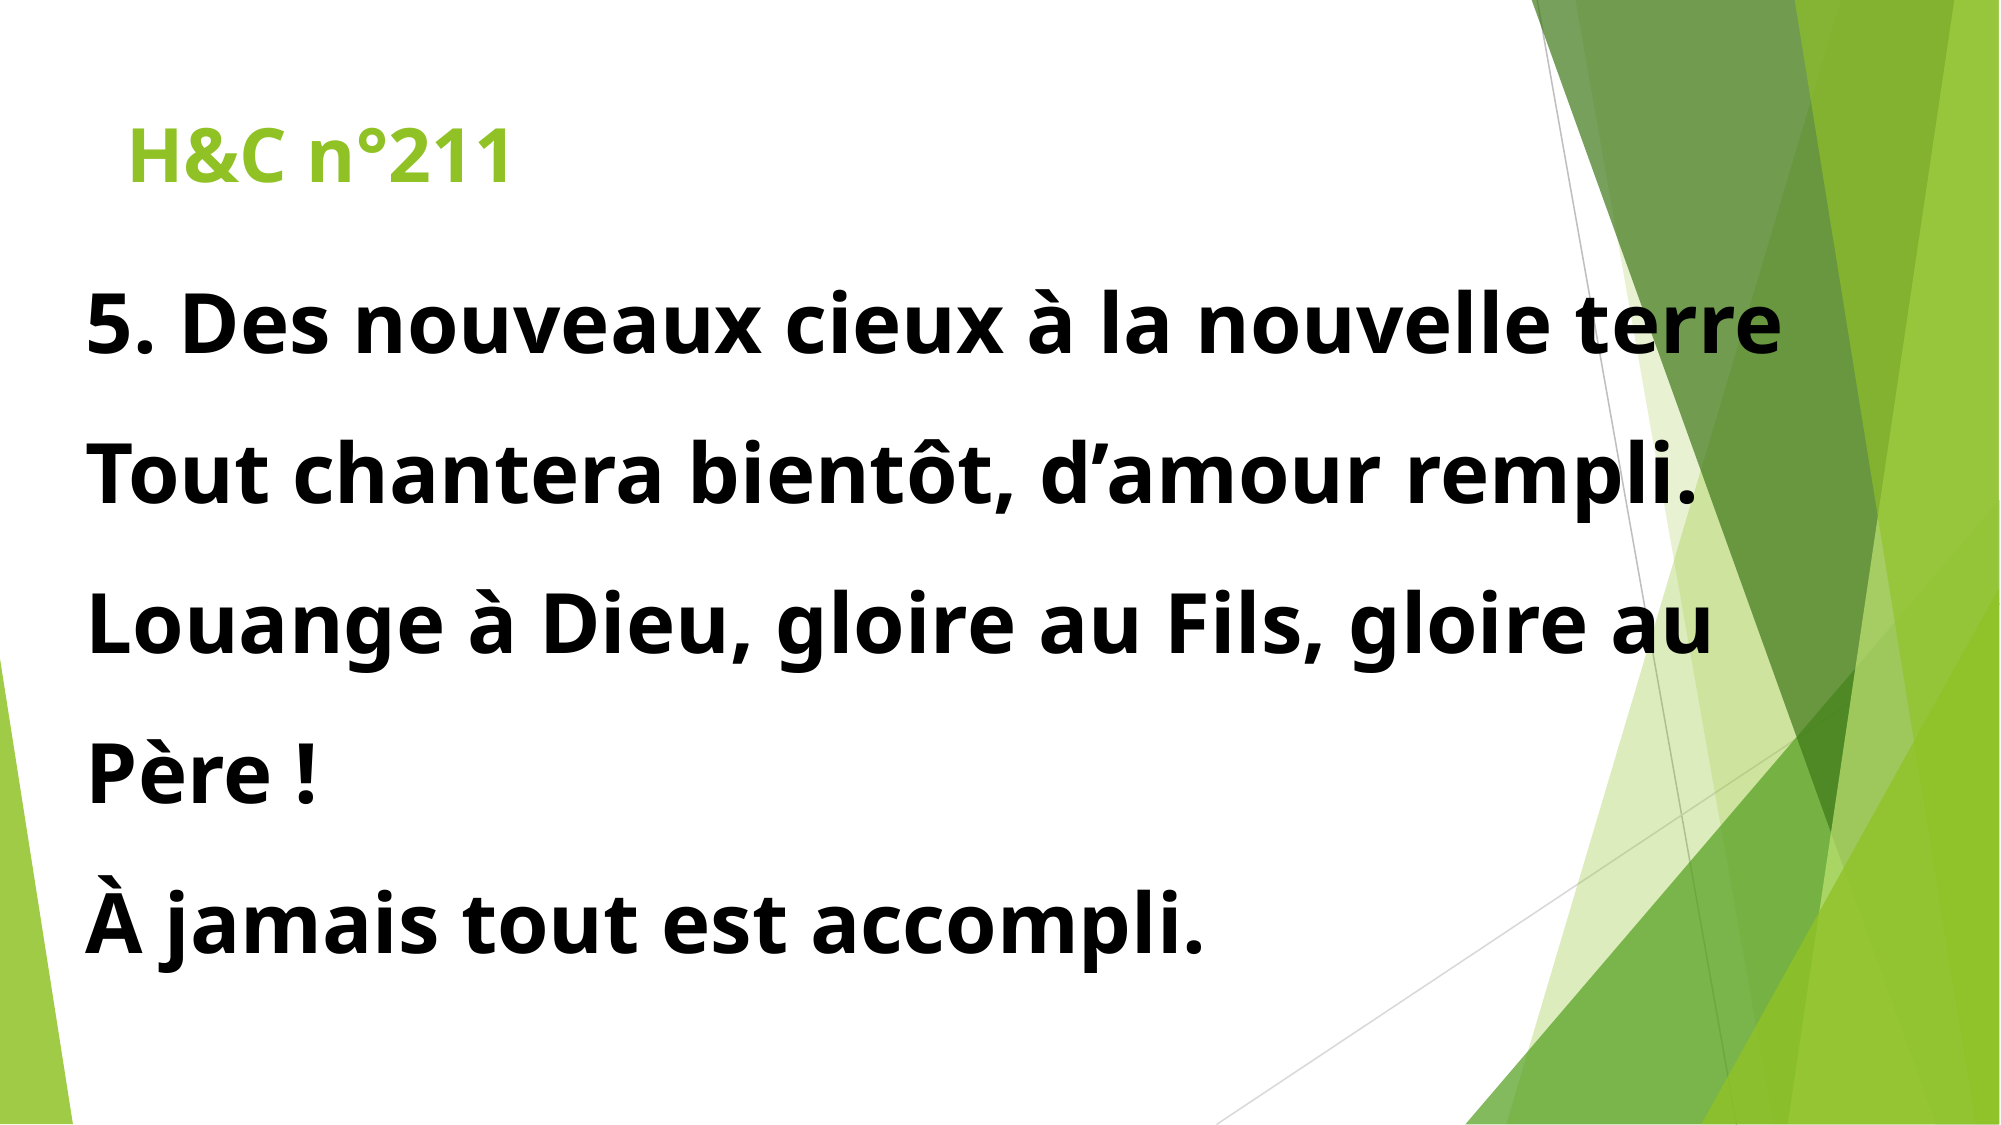

H&C n°211
5. Des nouveaux cieux à la nouvelle terre
Tout chantera bientôt, d’amour rempli.
Louange à Dieu, gloire au Fils, gloire au Père !
À jamais tout est accompli.